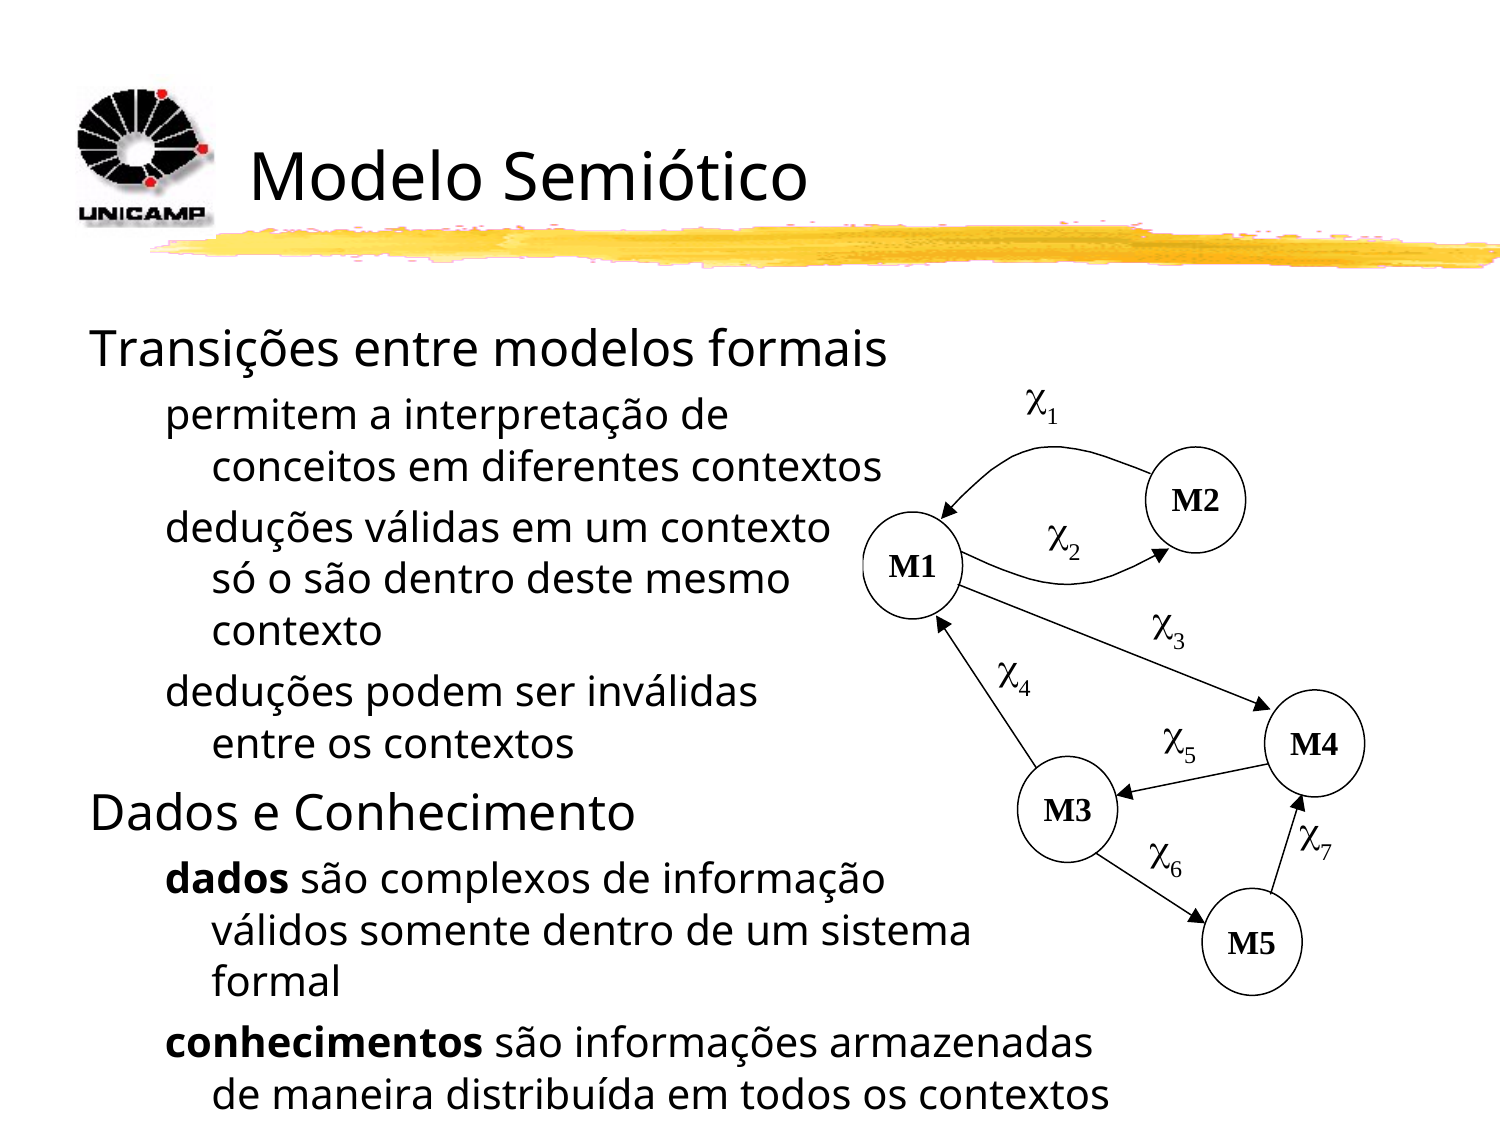

# Modelo Semiótico
Transições entre modelos formais
permitem a interpretação de
conceitos em diferentes contextos
deduções válidas em um contexto
só o são dentro deste mesmo
contexto
deduções podem ser inválidas
entre os contextos
Dados e Conhecimento
dados são complexos de informação
válidos somente dentro de um sistema
formal
conhecimentos são informações armazenadas
de maneira distribuída em todos os contextos